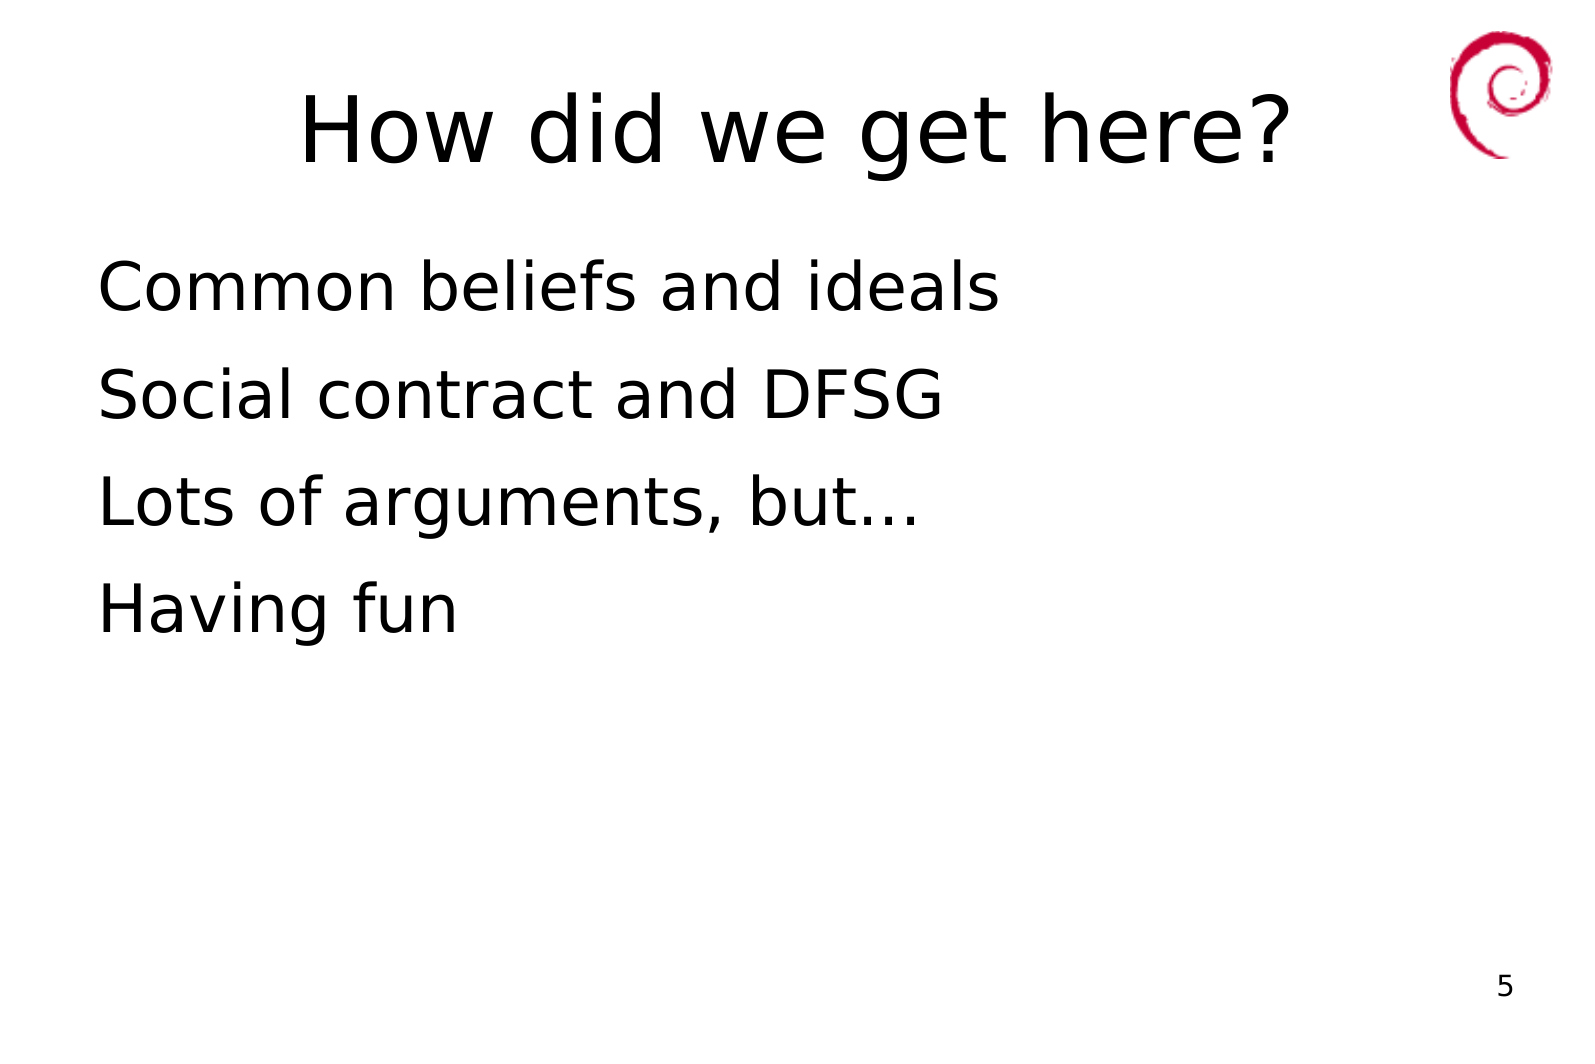

# How did we get here?
Common beliefs and ideals
Social contract and DFSG
Lots of arguments, but...
Having fun
5